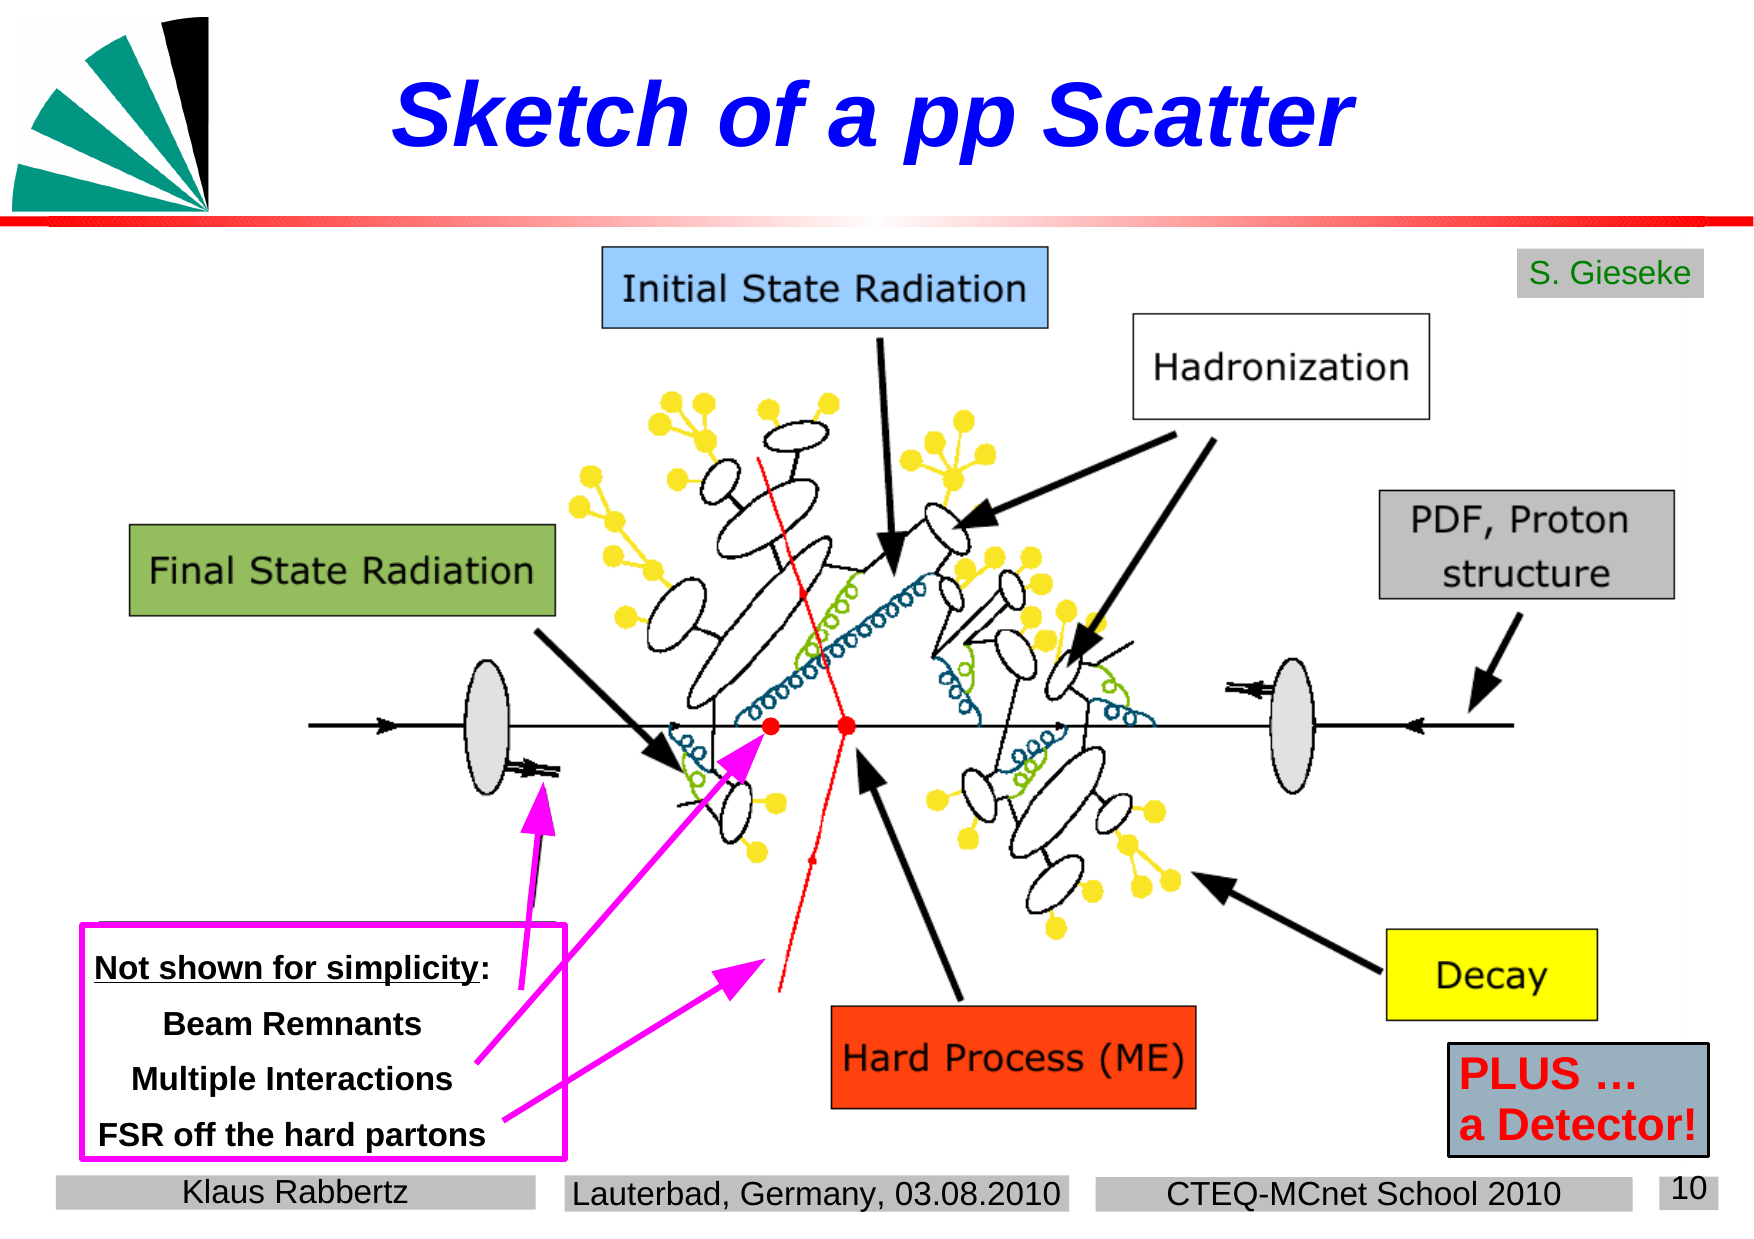

# Sketch of a pp Scatter
S. Gieseke
Not shown for simplicity:
Beam Remnants
Multiple Interactions
FSR off the hard partons
PLUS …
a Detector!